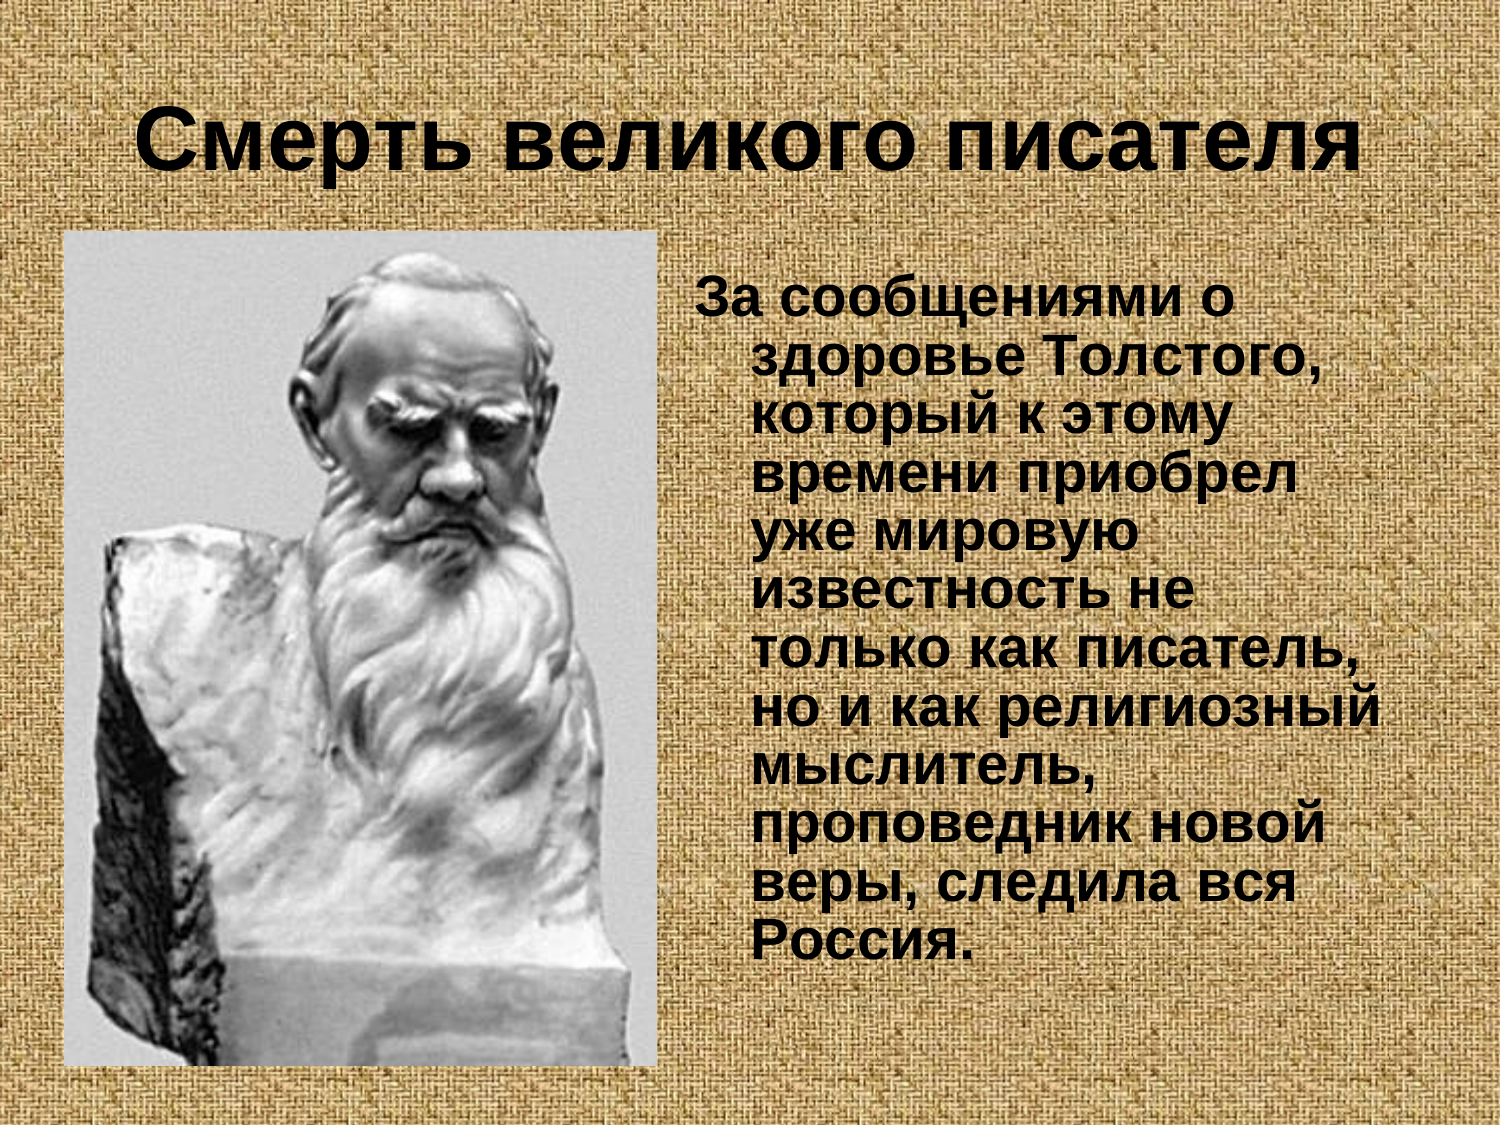

# Смерть великого писателя
За сообщениями о здоровье Толстого, который к этому времени приобрел уже мировую известность не только как писатель, но и как религиозный мыслитель, проповедник новой веры, следила вся Россия.